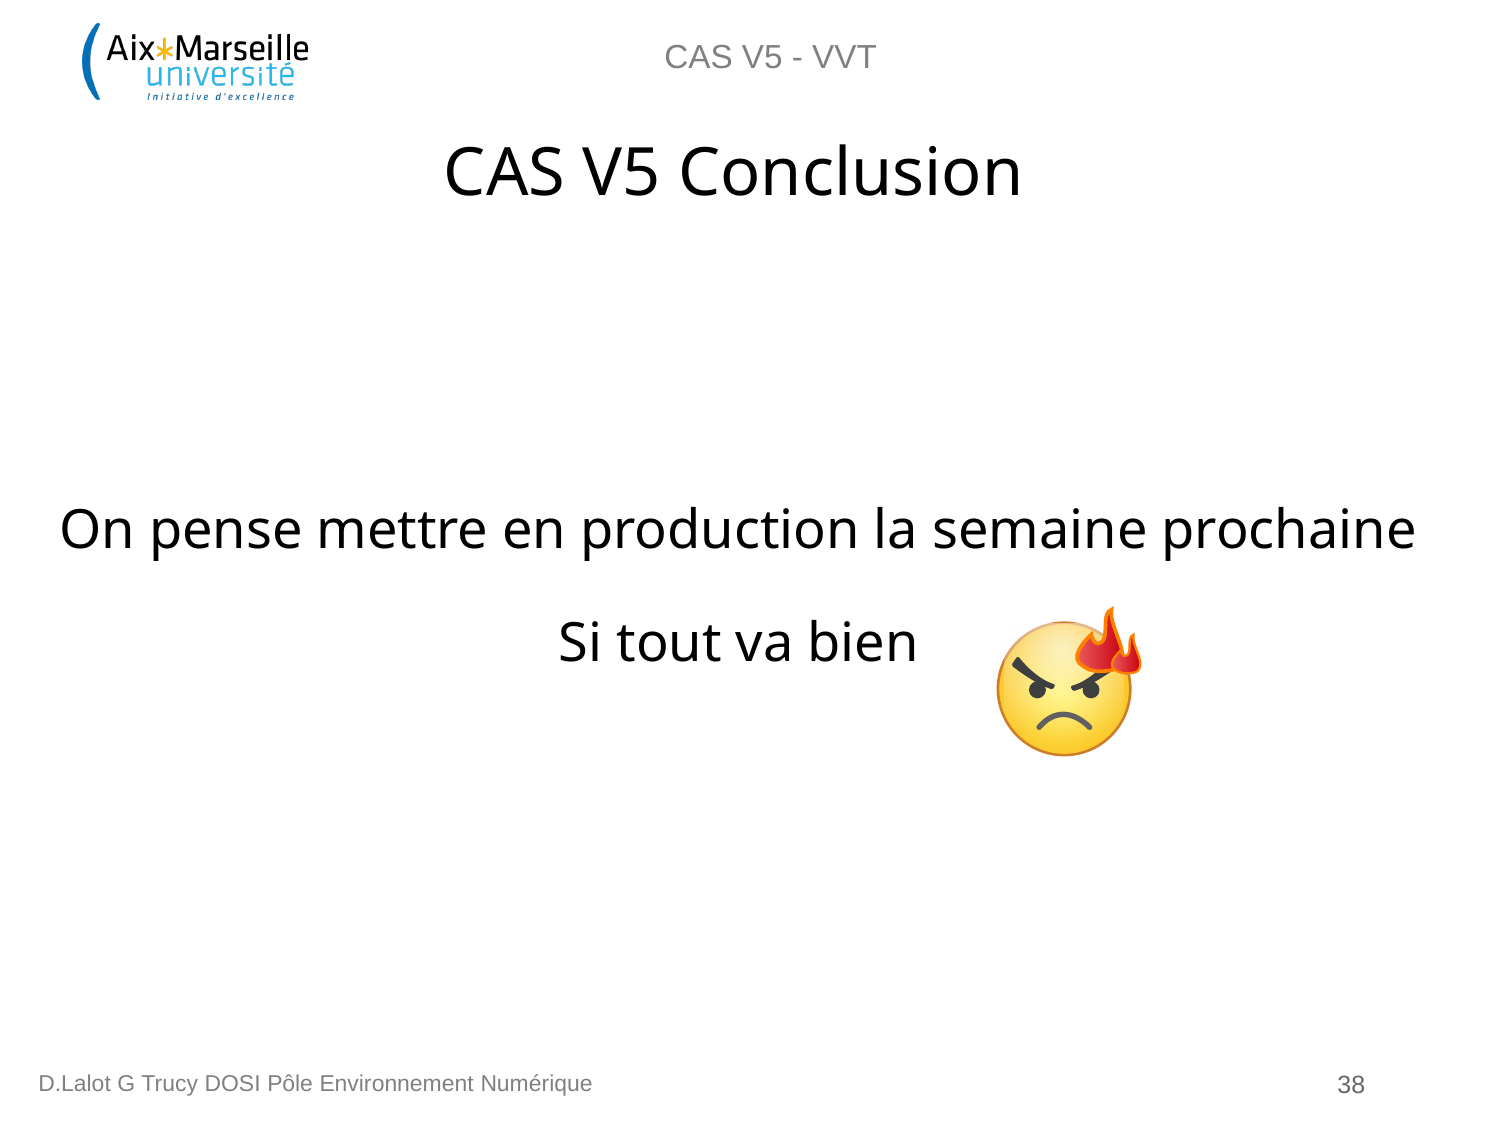

# CAS V5 Conclusion
On pense mettre en production la semaine prochaine
Si tout va bien